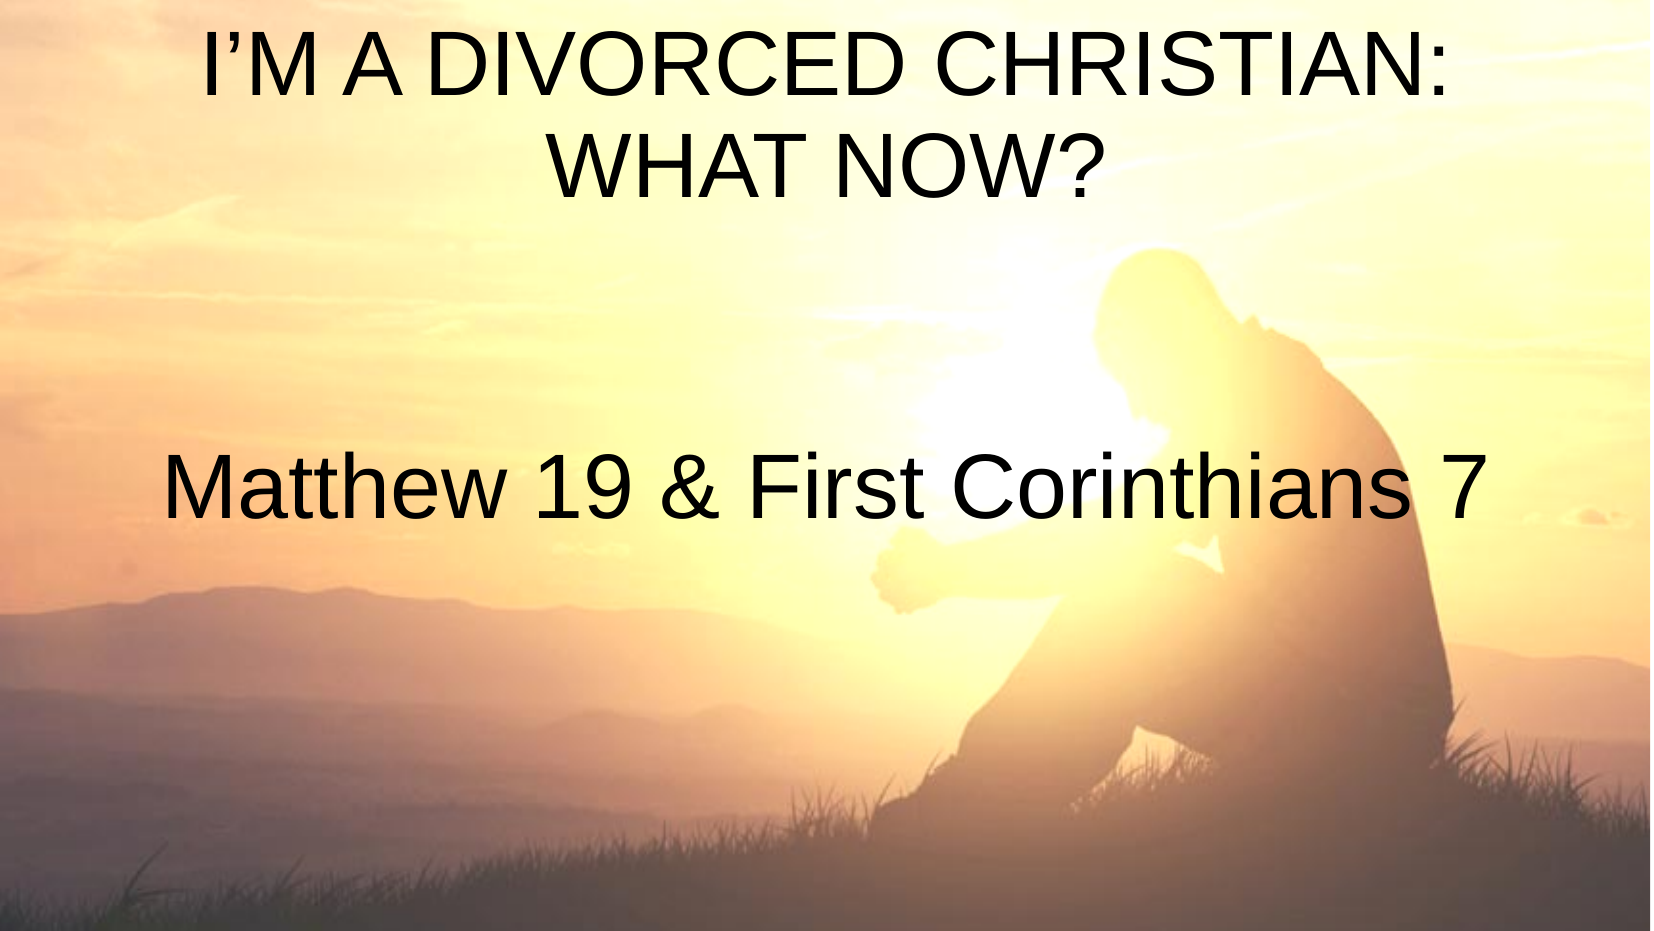

# I’M A DIVORCED CHRISTIAN: WHAT NOW?
Matthew 19 & First Corinthians 7